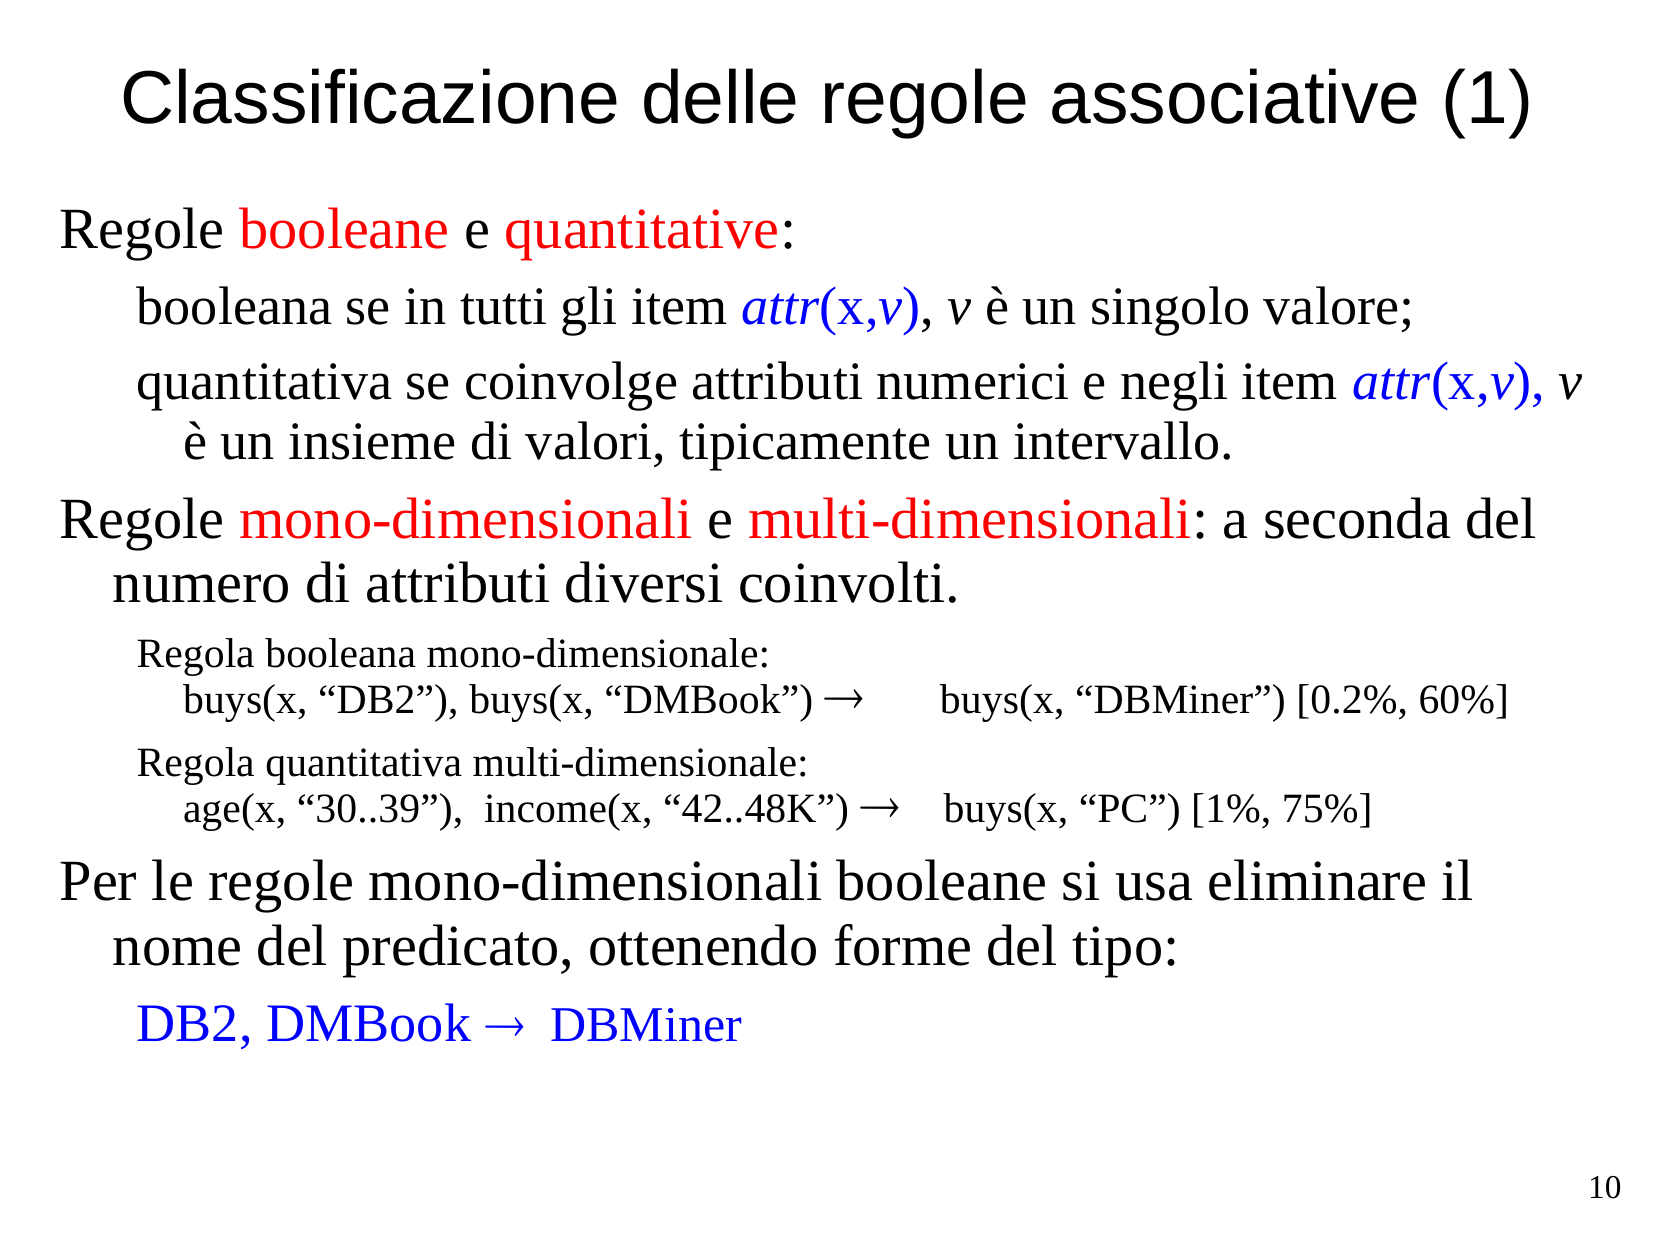

# Classificazione delle regole associative (1)
Regole booleane e quantitative:
booleana se in tutti gli item attr(x,v), v è un singolo valore;
quantitativa se coinvolge attributi numerici e negli item attr(x,v), v è un insieme di valori, tipicamente un intervallo.
Regole mono-dimensionali e multi-dimensionali: a seconda del numero di attributi diversi coinvolti.
Regola booleana mono-dimensionale:
buys(x, “DB2”), buys(x, “DMBook”)  buys(x, “DBMiner”) [0.2%, 60%]
Regola quantitativa multi-dimensionale:
age(x, “30..39”), income(x, “42..48K”)  buys(x, “PC”) [1%, 75%]
Per le regole mono-dimensionali booleane si usa eliminare il nome del predicato, ottenendo forme del tipo:
DB2, DMBook  DBMiner